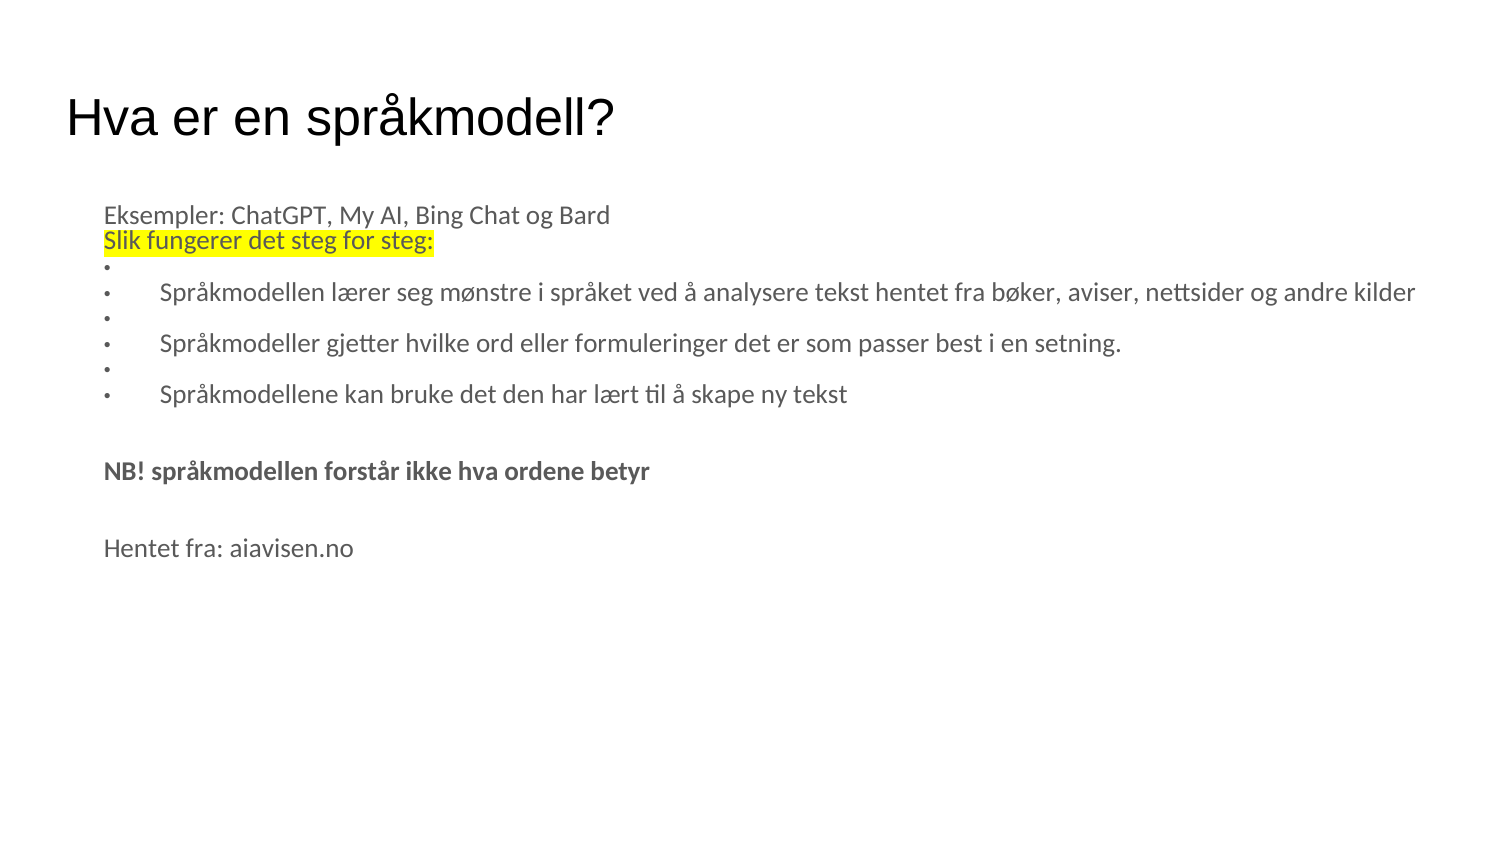

# Hva er en språkmodell?
Eksempler: ChatGPT, My AI, Bing Chat og Bard
Slik fungerer det steg for steg:
Språkmodellen lærer seg mønstre i språket ved å analysere tekst hentet fra bøker, aviser, nettsider og andre kilder
Språkmodeller gjetter hvilke ord eller formuleringer det er som passer best i en setning.
Språkmodellene kan bruke det den har lært til å skape ny tekst
NB! språkmodellen forstår ikke hva ordene betyr
Hentet fra: aiavisen.no